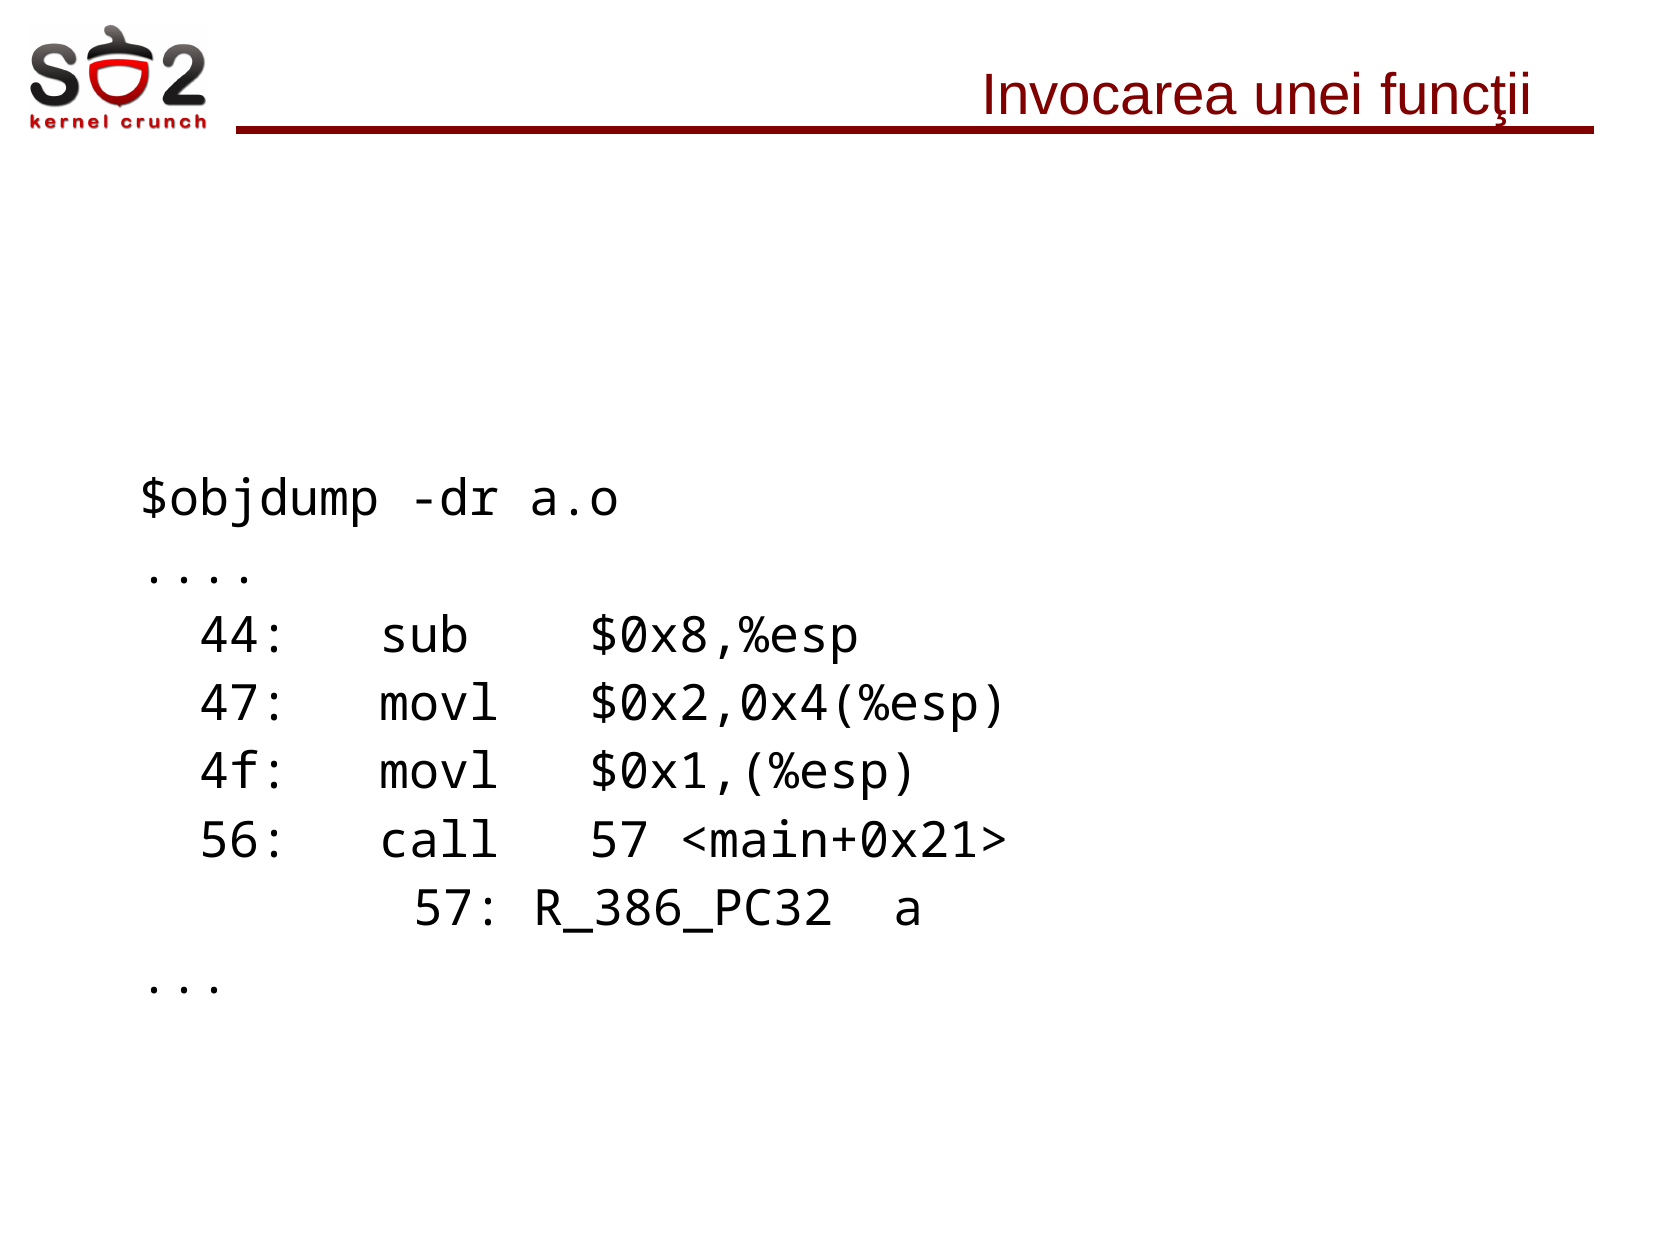

# Invocarea unei funcţii
$objdump -dr a.o
....
 44: sub $0x8,%esp
 47: movl $0x2,0x4(%esp)
 4f: movl $0x1,(%esp)
 56: call 57 <main+0x21>
 	57: R_386_PC32 a
...